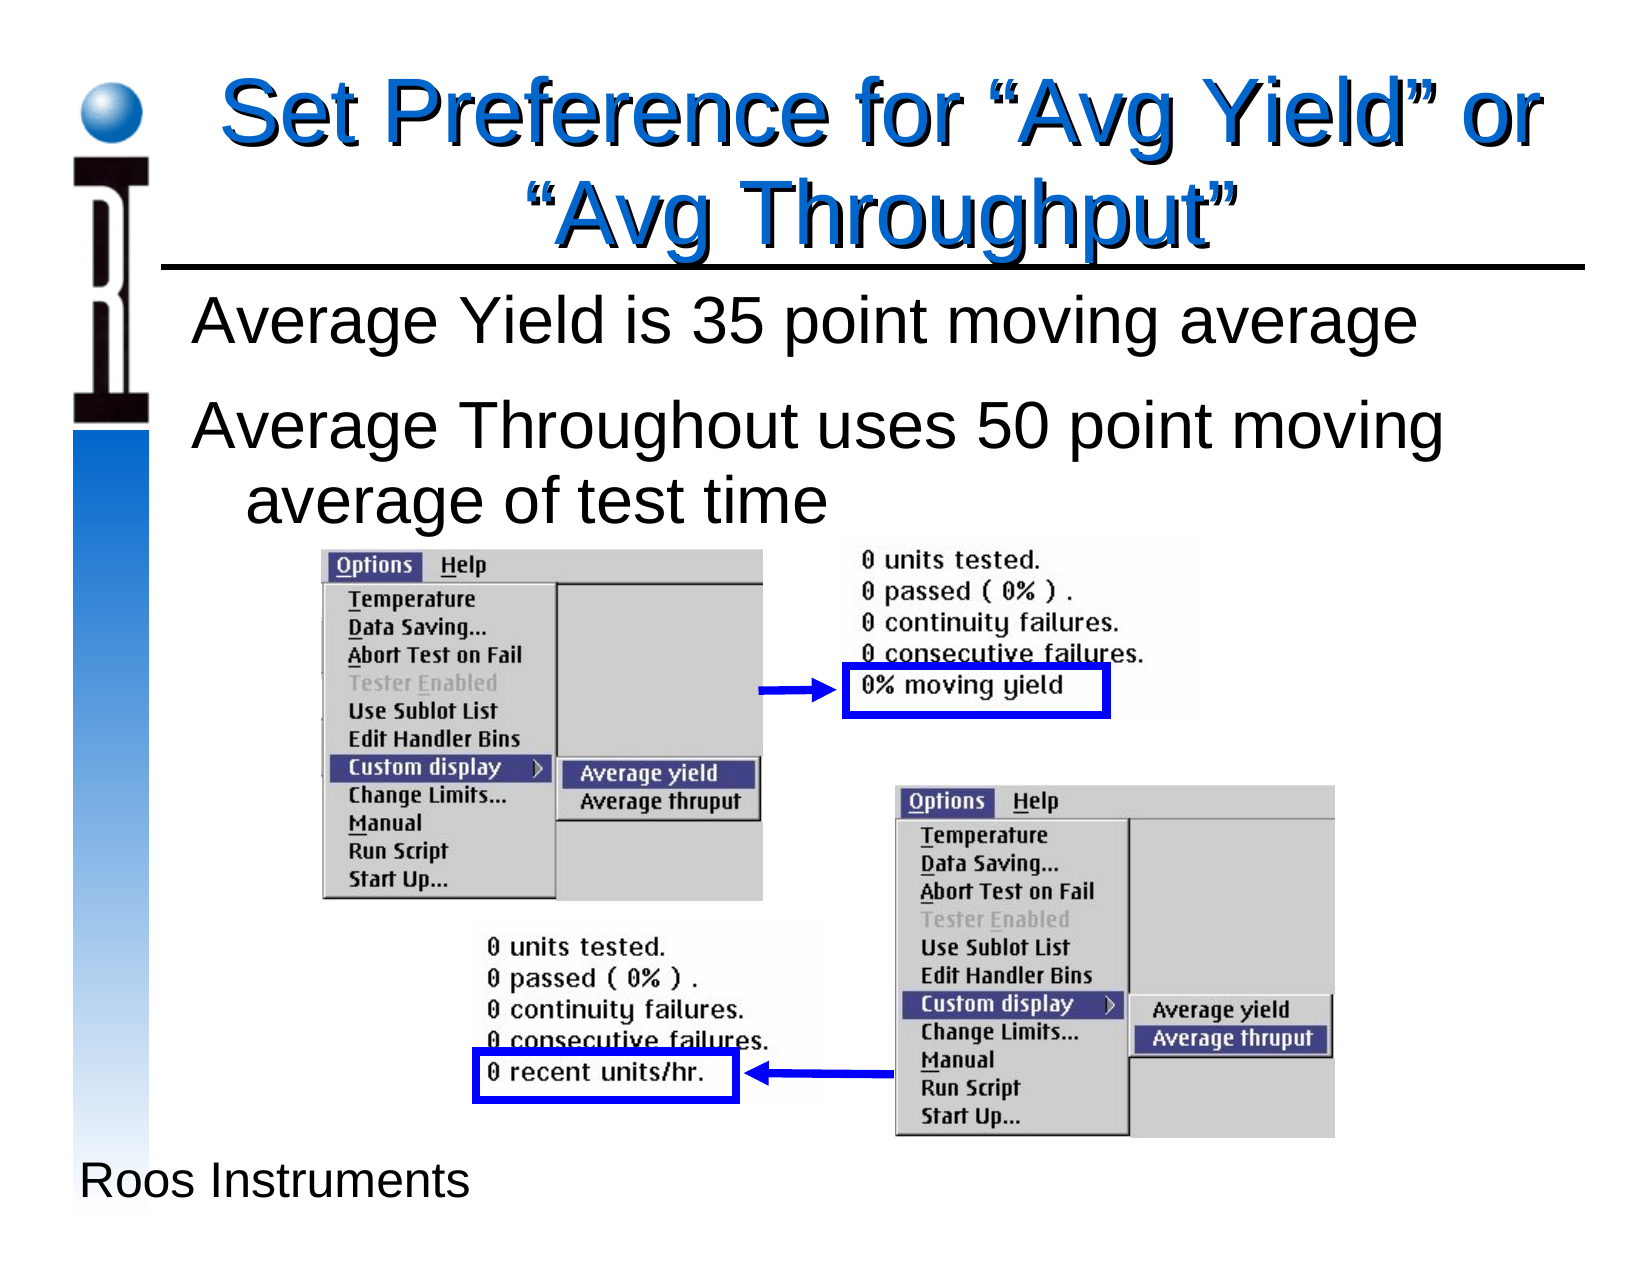

# Set Preference for “Avg Yield” or “Avg Throughput”
Average Yield is 35 point moving average
Average Throughout uses 50 point moving average of test time